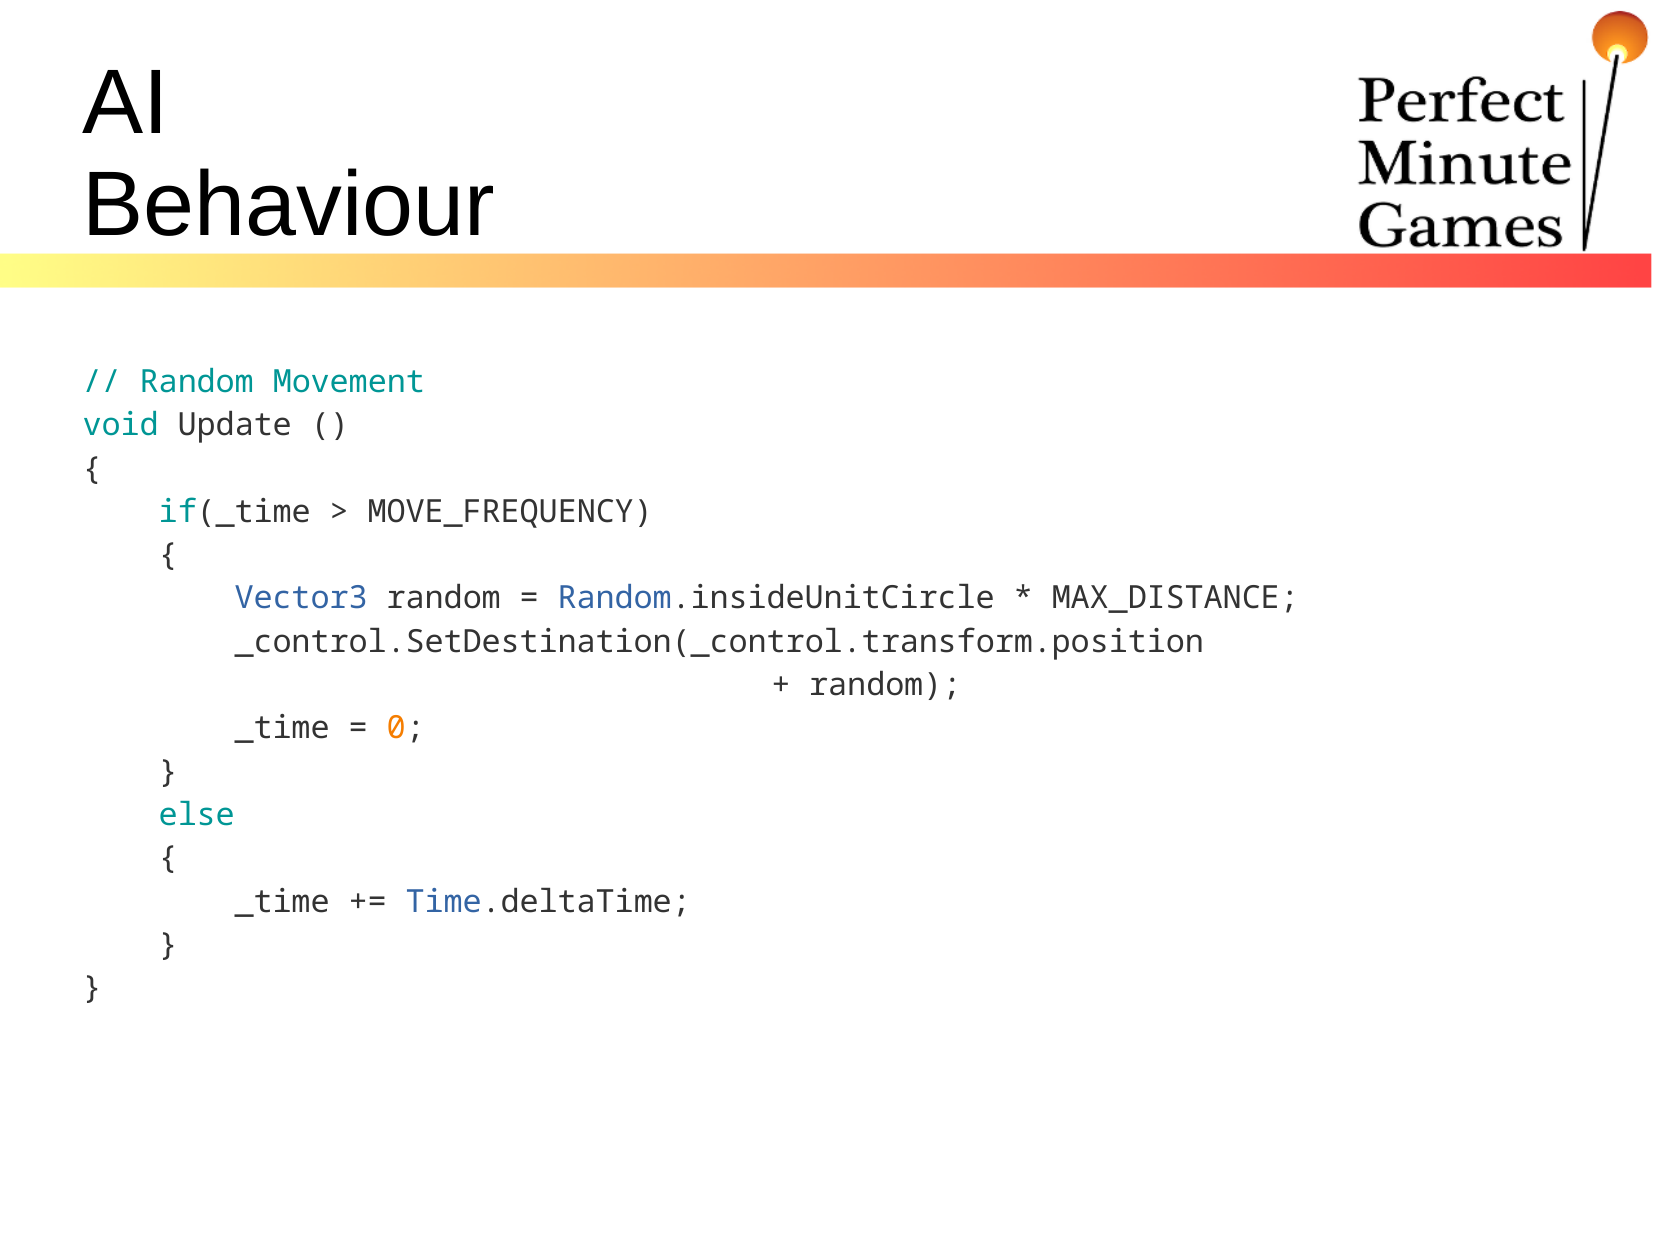

# AI Behaviour
// Random Movement
void Update ()
{
 if(_time > MOVE_FREQUENCY)
 {
 Vector3 random = Random.insideUnitCircle * MAX_DISTANCE;
 _control.SetDestination(_control.transform.position
 + random);
 _time = 0;
 }
 else
 {
 _time += Time.deltaTime;
 }
}